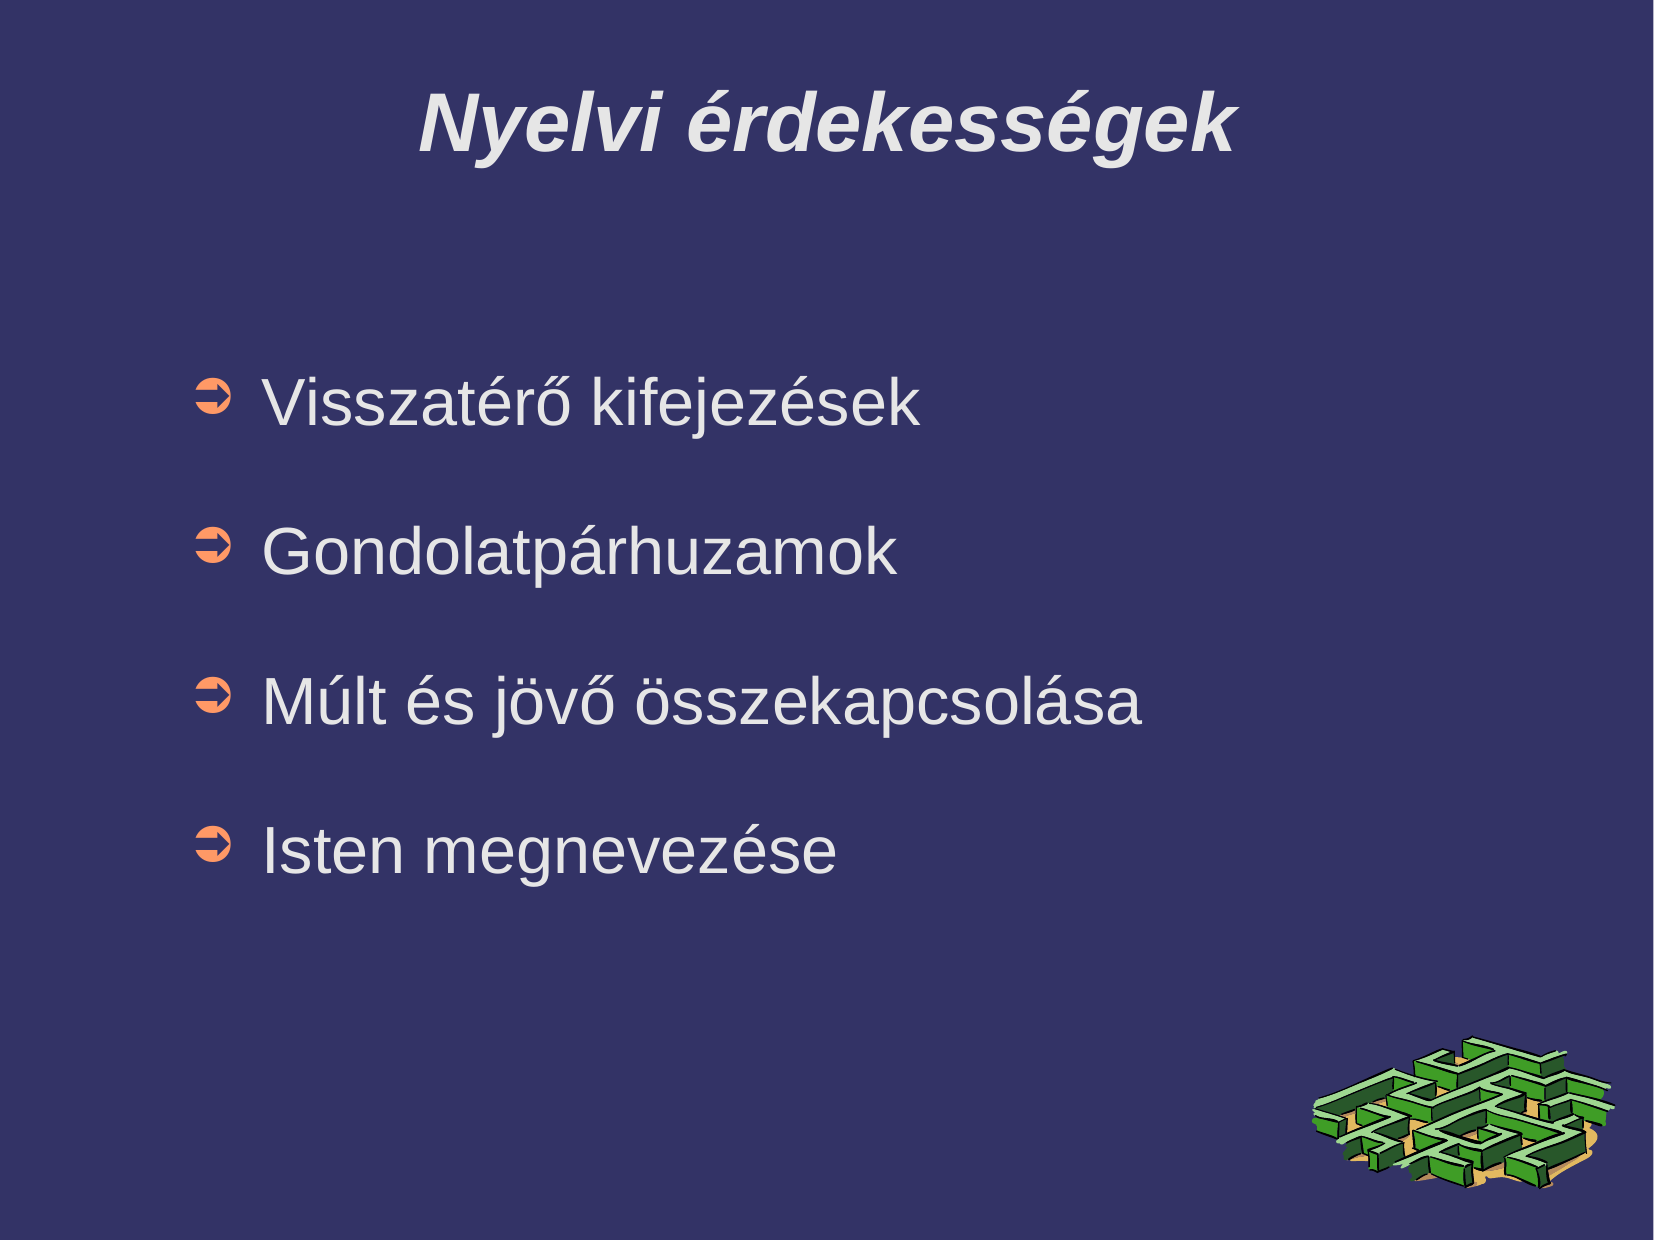

# Nyelvi érdekességek
Visszatérő kifejezések
Gondolatpárhuzamok
Múlt és jövő összekapcsolása
Isten megnevezése